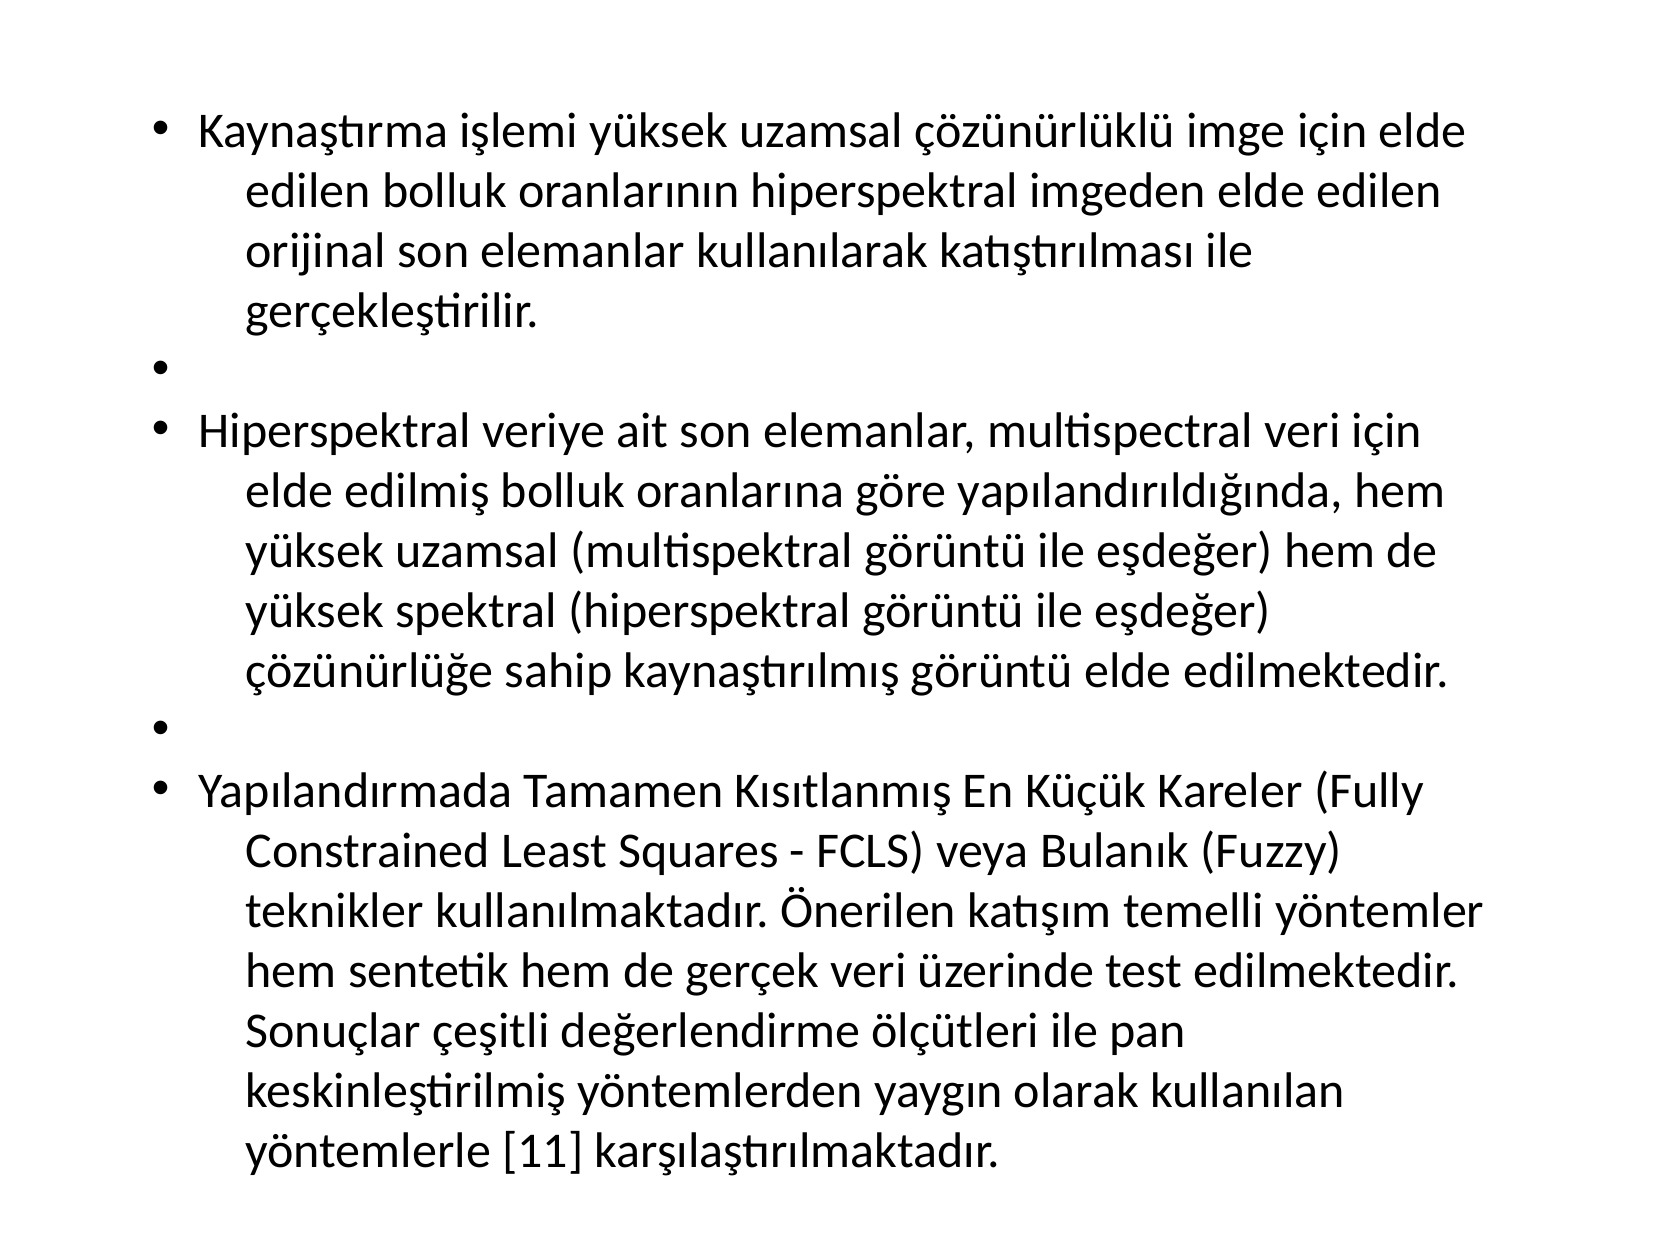

Kaynaştırma işlemi yüksek uzamsal çözünürlüklü imge için elde edilen bolluk oranlarının hiperspektral imgeden elde edilen orijinal son elemanlar kullanılarak katıştırılması ile gerçekleştirilir.
Hiperspektral veriye ait son elemanlar, multispectral veri için elde edilmiş bolluk oranlarına göre yapılandırıldığında, hem yüksek uzamsal (multispektral görüntü ile eşdeğer) hem de yüksek spektral (hiperspektral görüntü ile eşdeğer) çözünürlüğe sahip kaynaştırılmış görüntü elde edilmektedir.
Yapılandırmada Tamamen Kısıtlanmış En Küçük Kareler (Fully Constrained Least Squares - FCLS) veya Bulanık (Fuzzy) teknikler kullanılmaktadır. Önerilen katışım temelli yöntemler hem sentetik hem de gerçek veri üzerinde test edilmektedir. Sonuçlar çeşitli değerlendirme ölçütleri ile pan keskinleştirilmiş yöntemlerden yaygın olarak kullanılan yöntemlerle [11] karşılaştırılmaktadır.